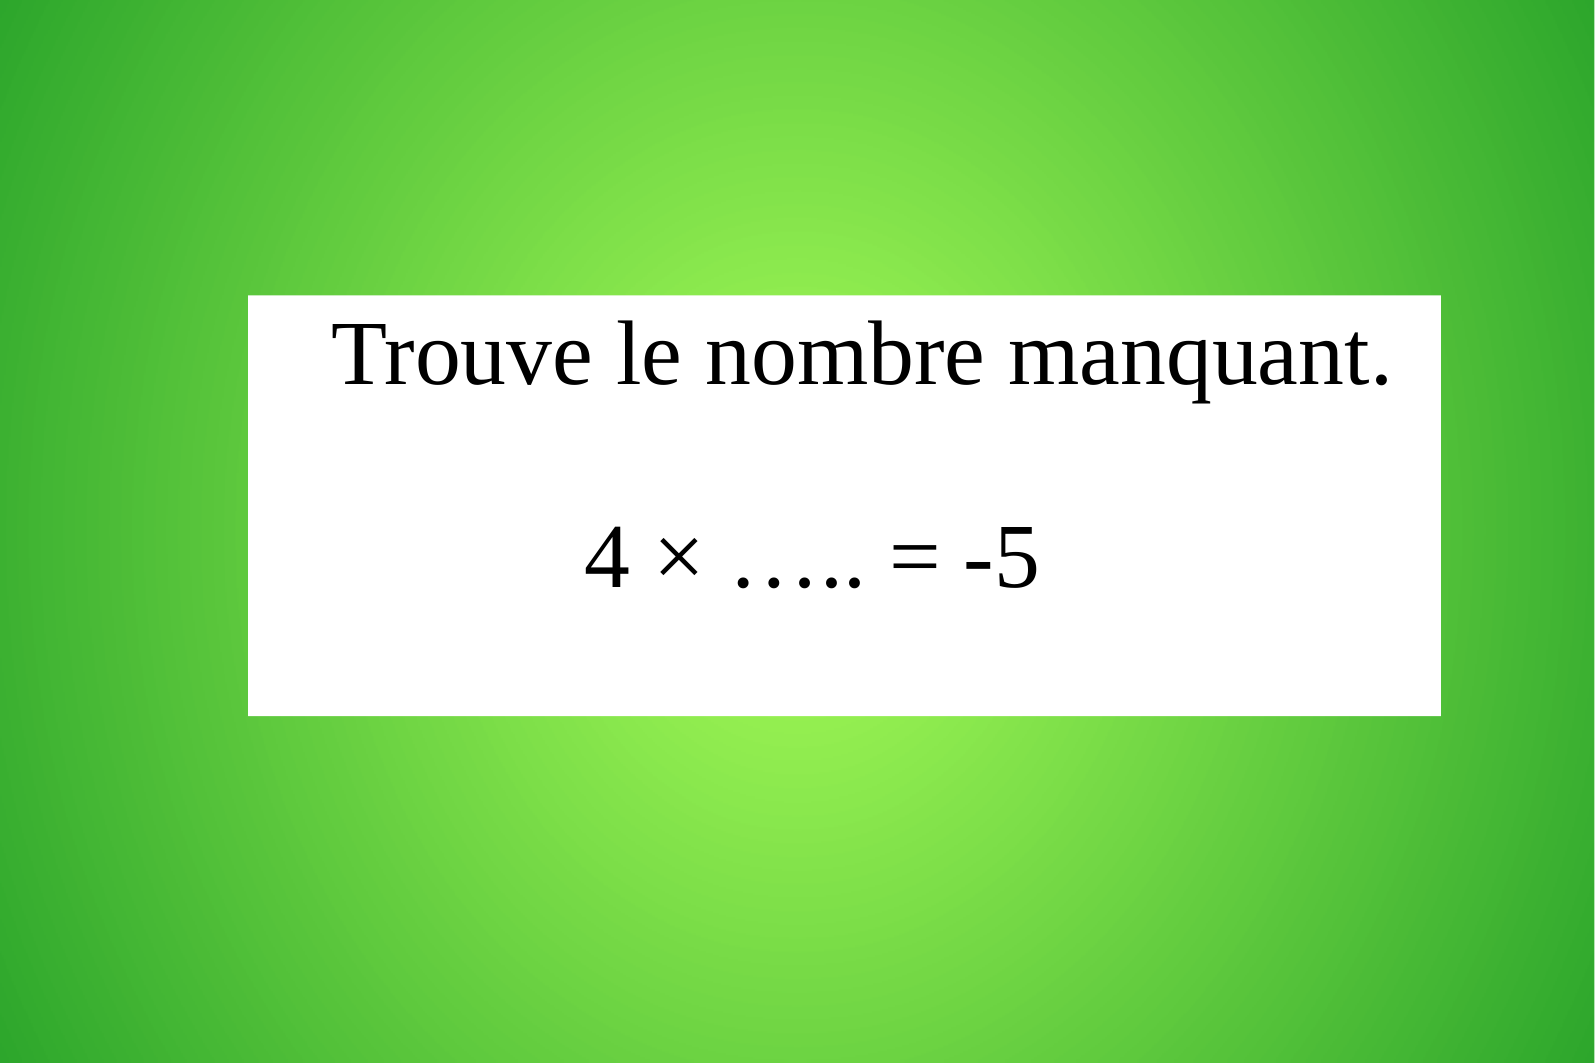

Trouve le nombre manquant.
 4 × ….. = -5